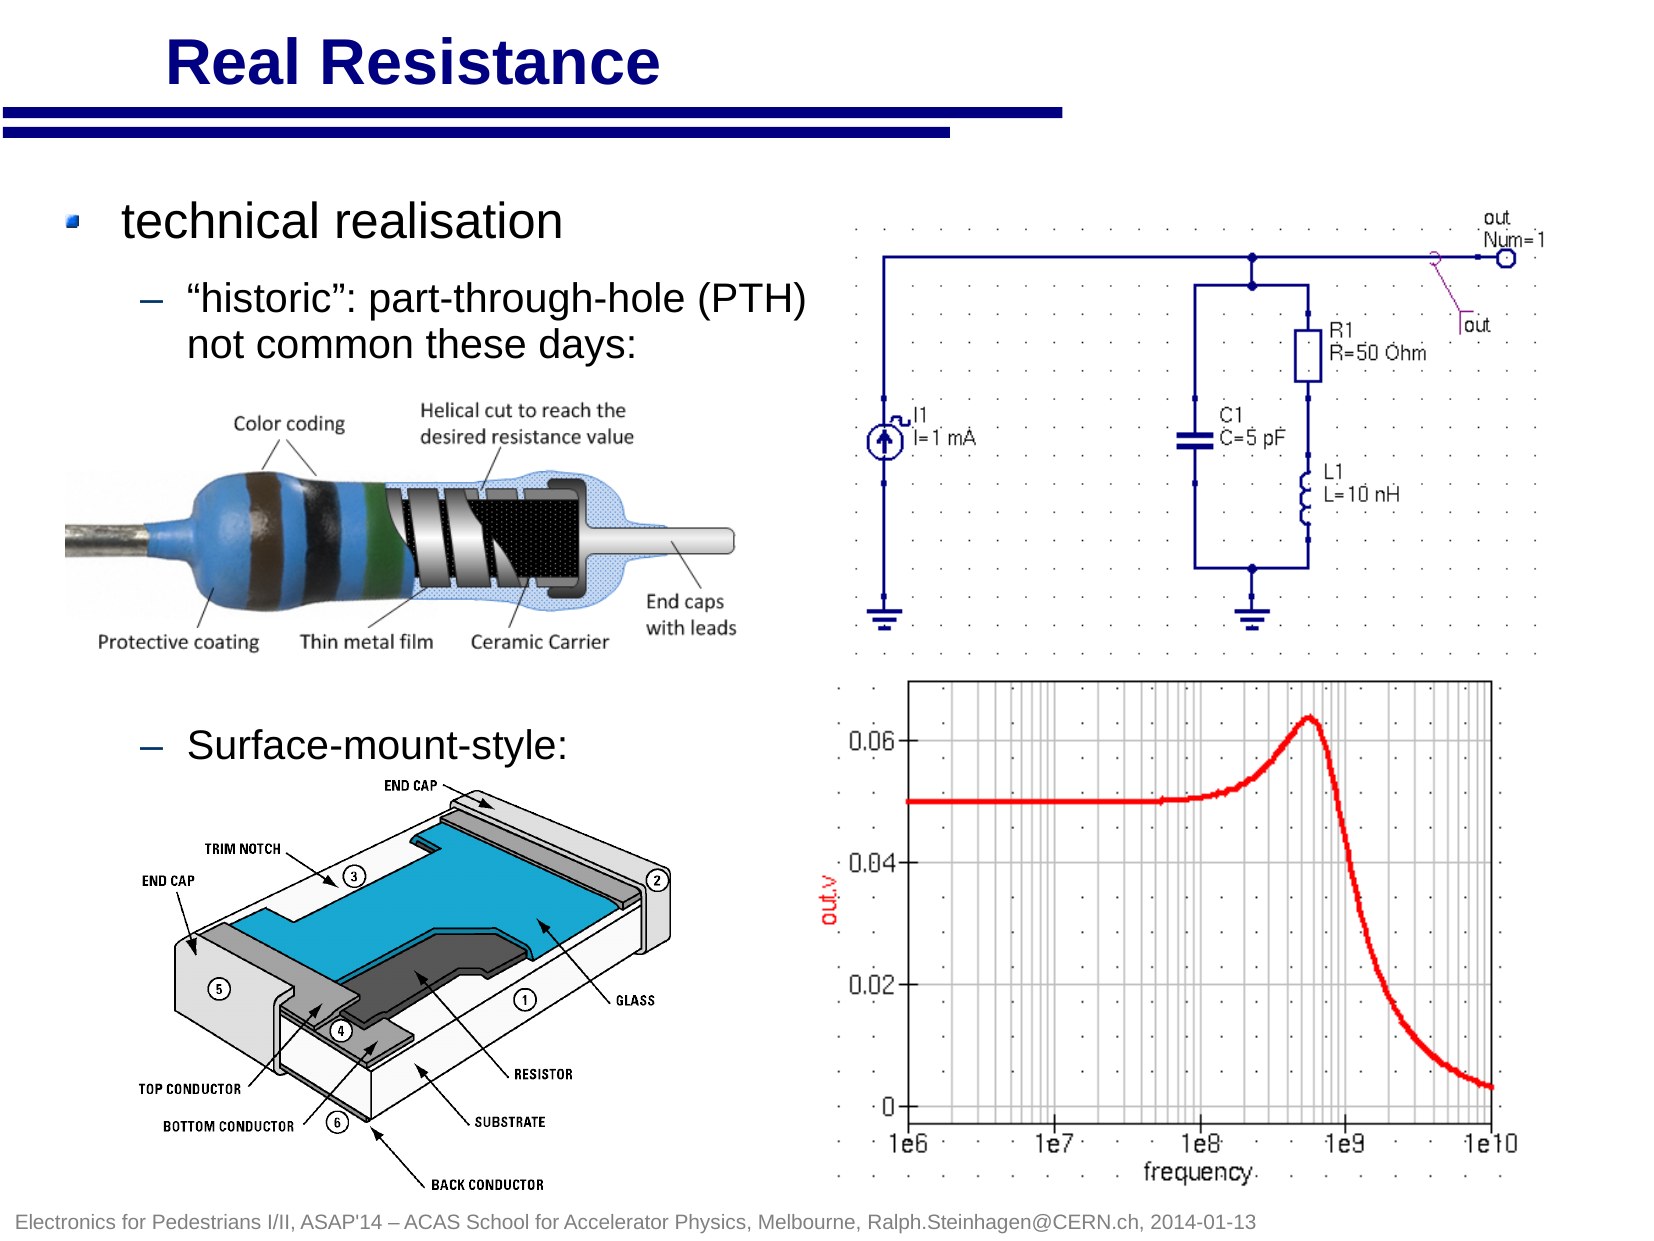

# Real Resistance
technical realisation
“historic”: part-through-hole (PTH) not common these days:
Surface-mount-style: